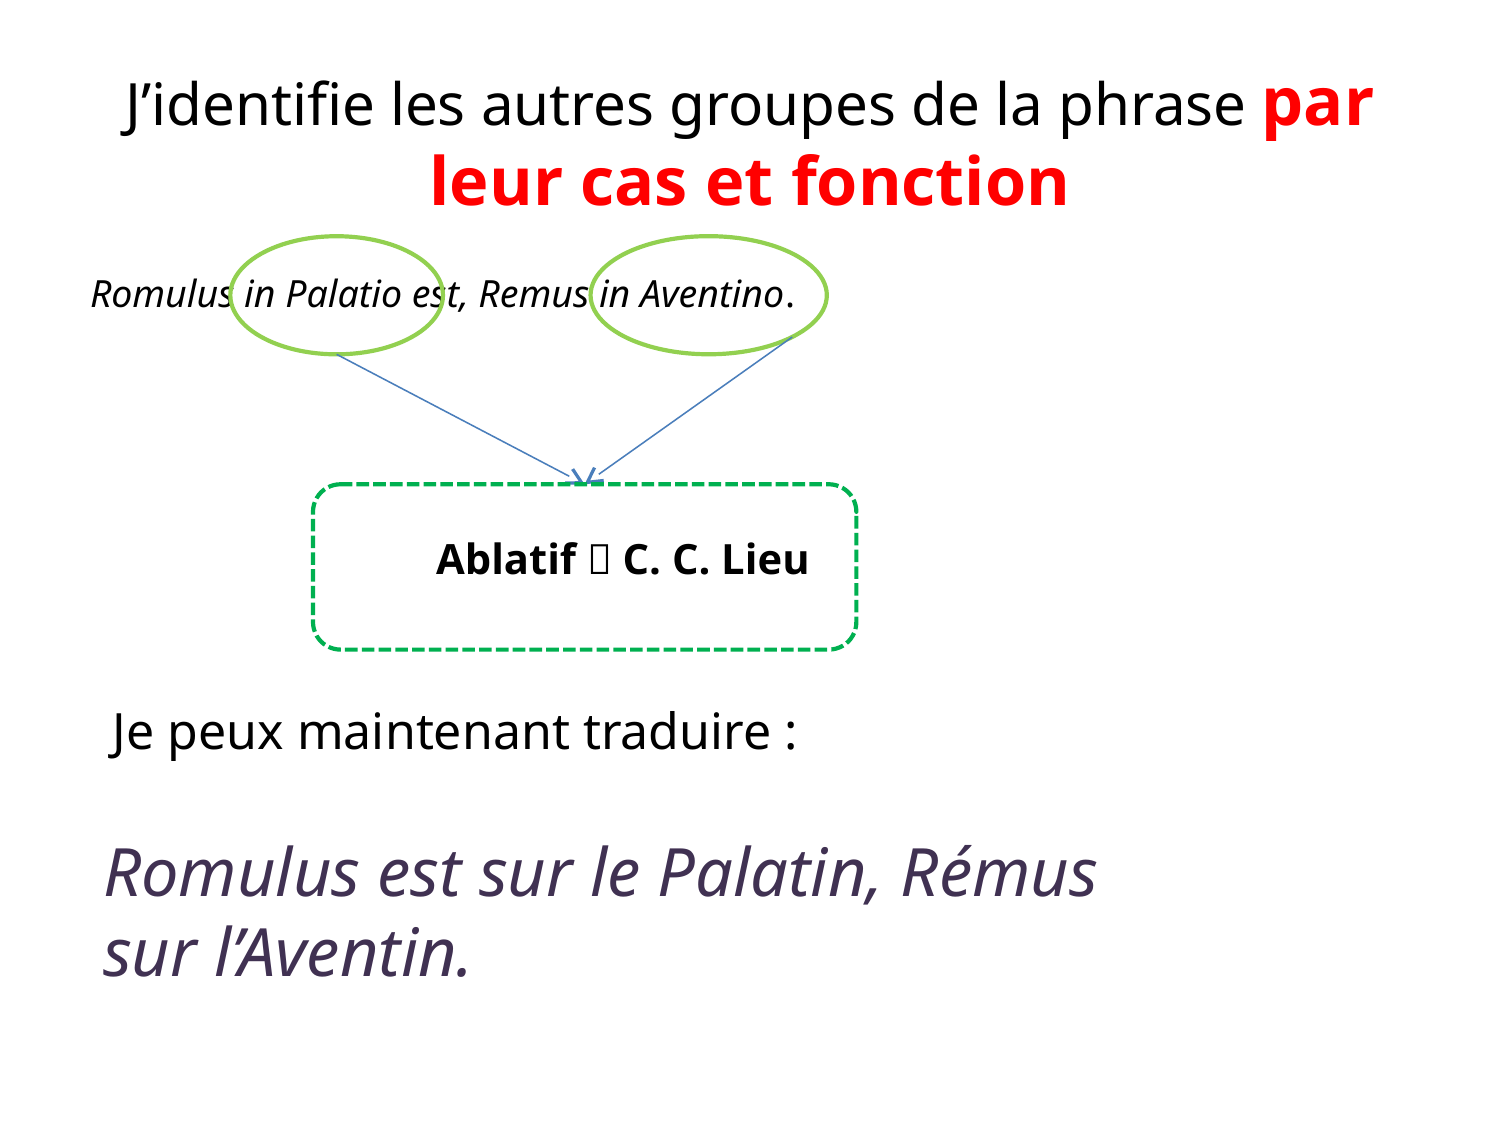

J’identifie les autres groupes de la phrase par leur cas et fonction
# Romulus in Palatio est, Remus in Aventino.
Ablatif  C. C. Lieu
Je peux maintenant traduire :
Romulus est sur le Palatin, Rémus
sur l’Aventin.